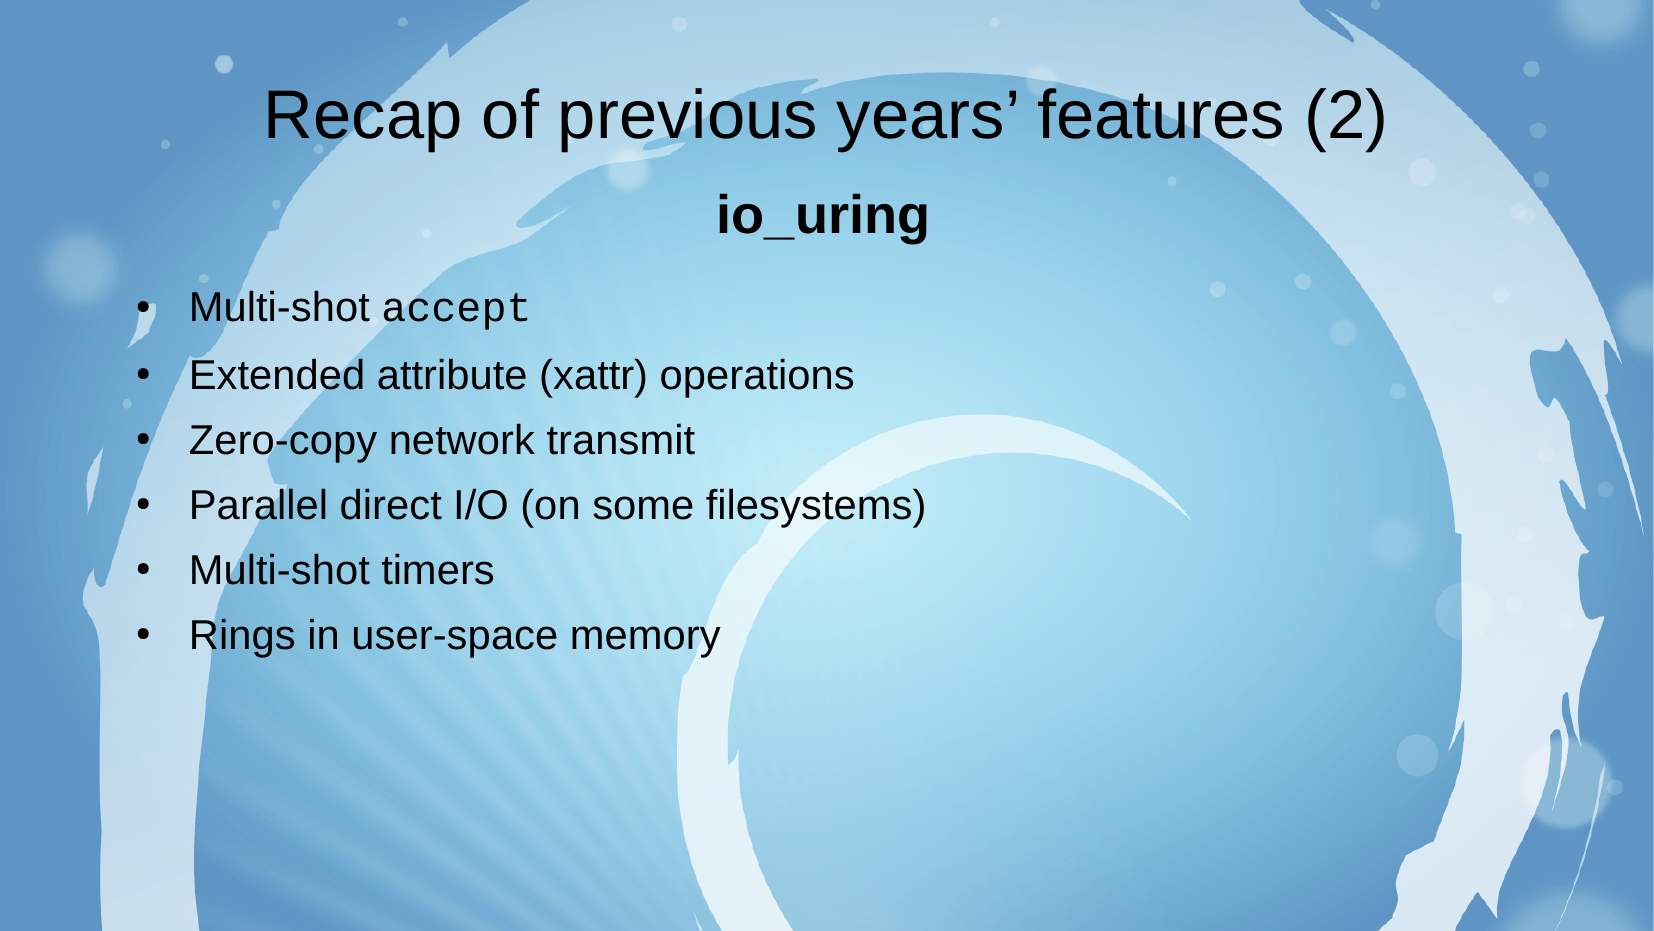

# Recap of previous years’ features (2)
io_uring
Multi-shot accept
Extended attribute (xattr) operations
Zero-copy network transmit
Parallel direct I/O (on some filesystems)
Multi-shot timers
Rings in user-space memory